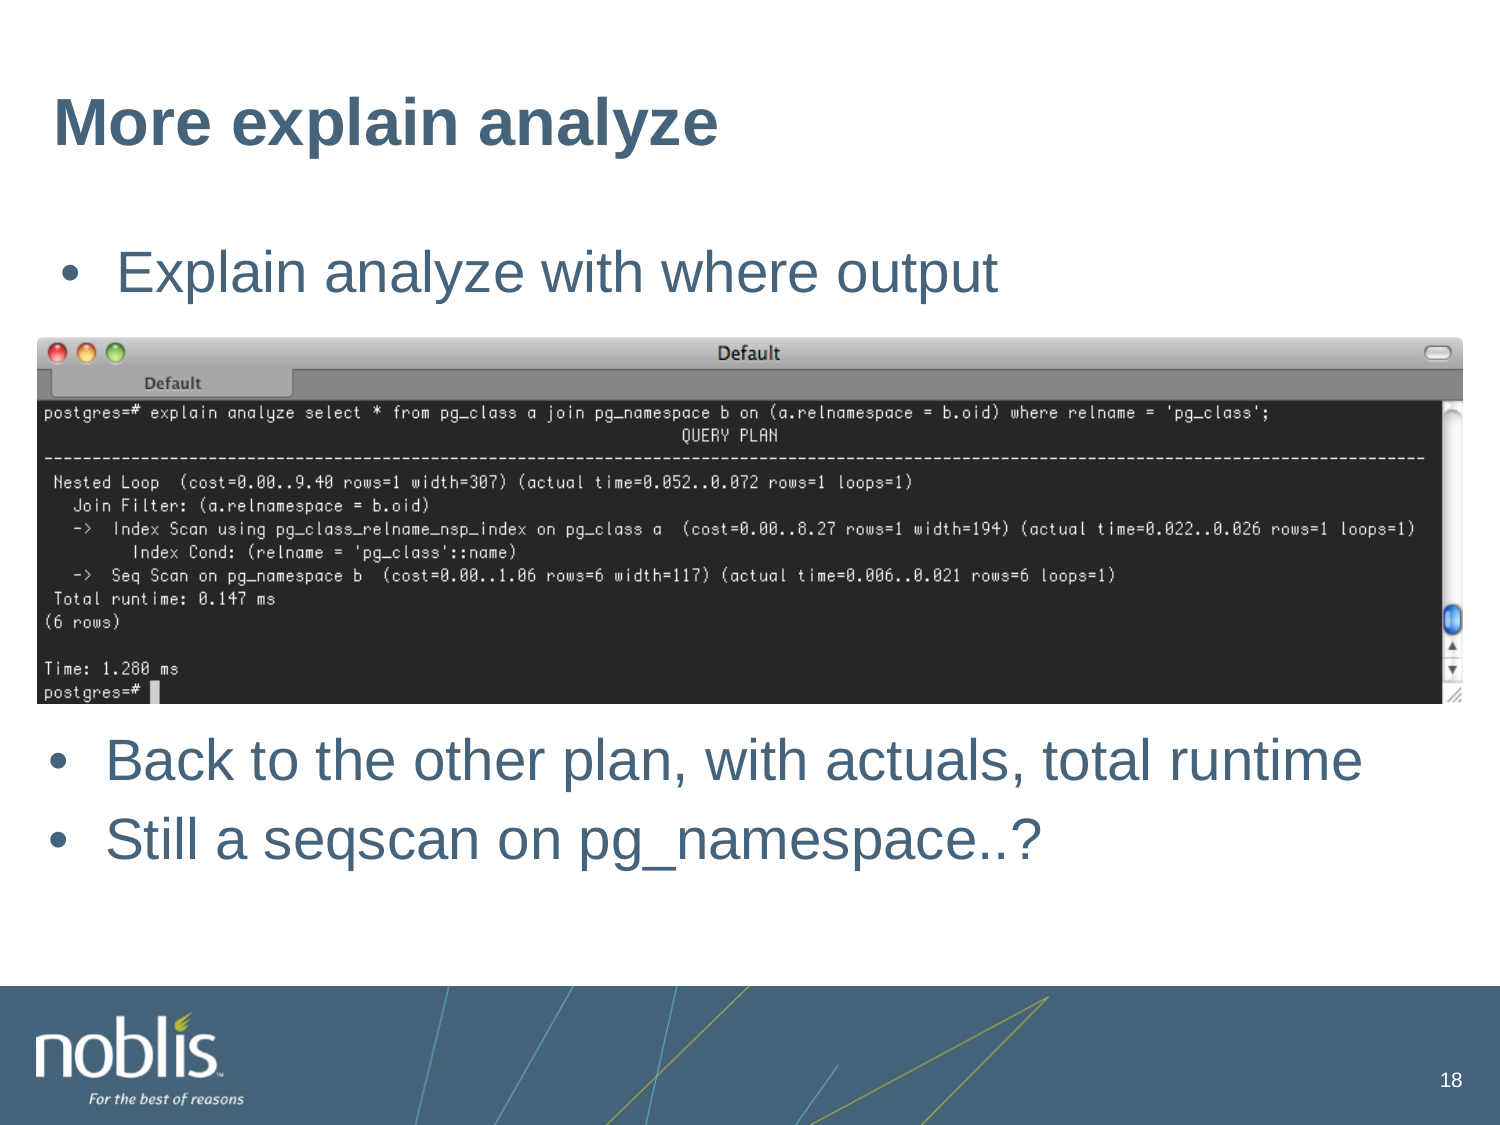

# More explain analyze
Explain analyze with where output
Back to the other plan, with actuals, total runtime
Still a seqscan on pg_namespace..?